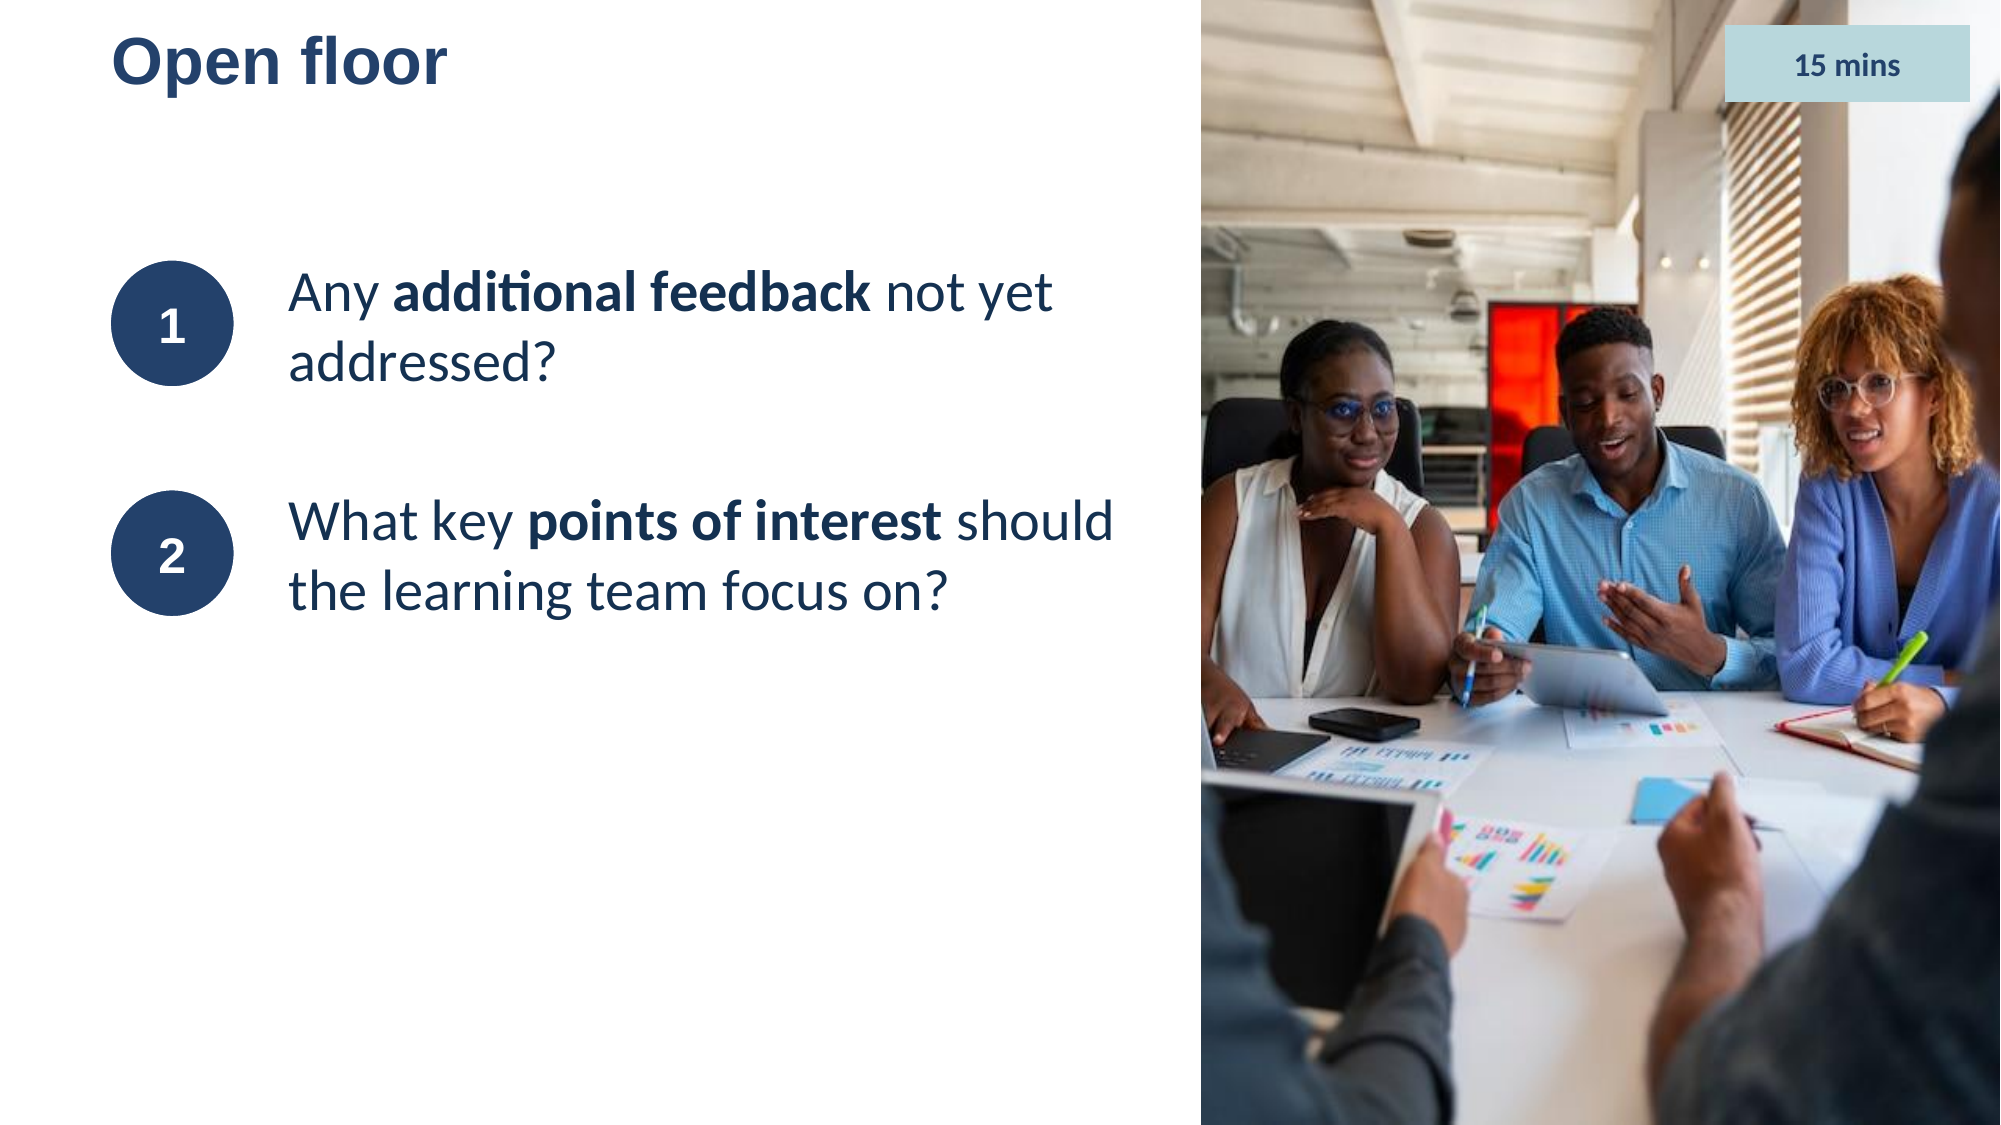

# Open floor
15 mins
Any additional feedback not yet addressed?
1
What key points of interest should the learning team focus on?
2